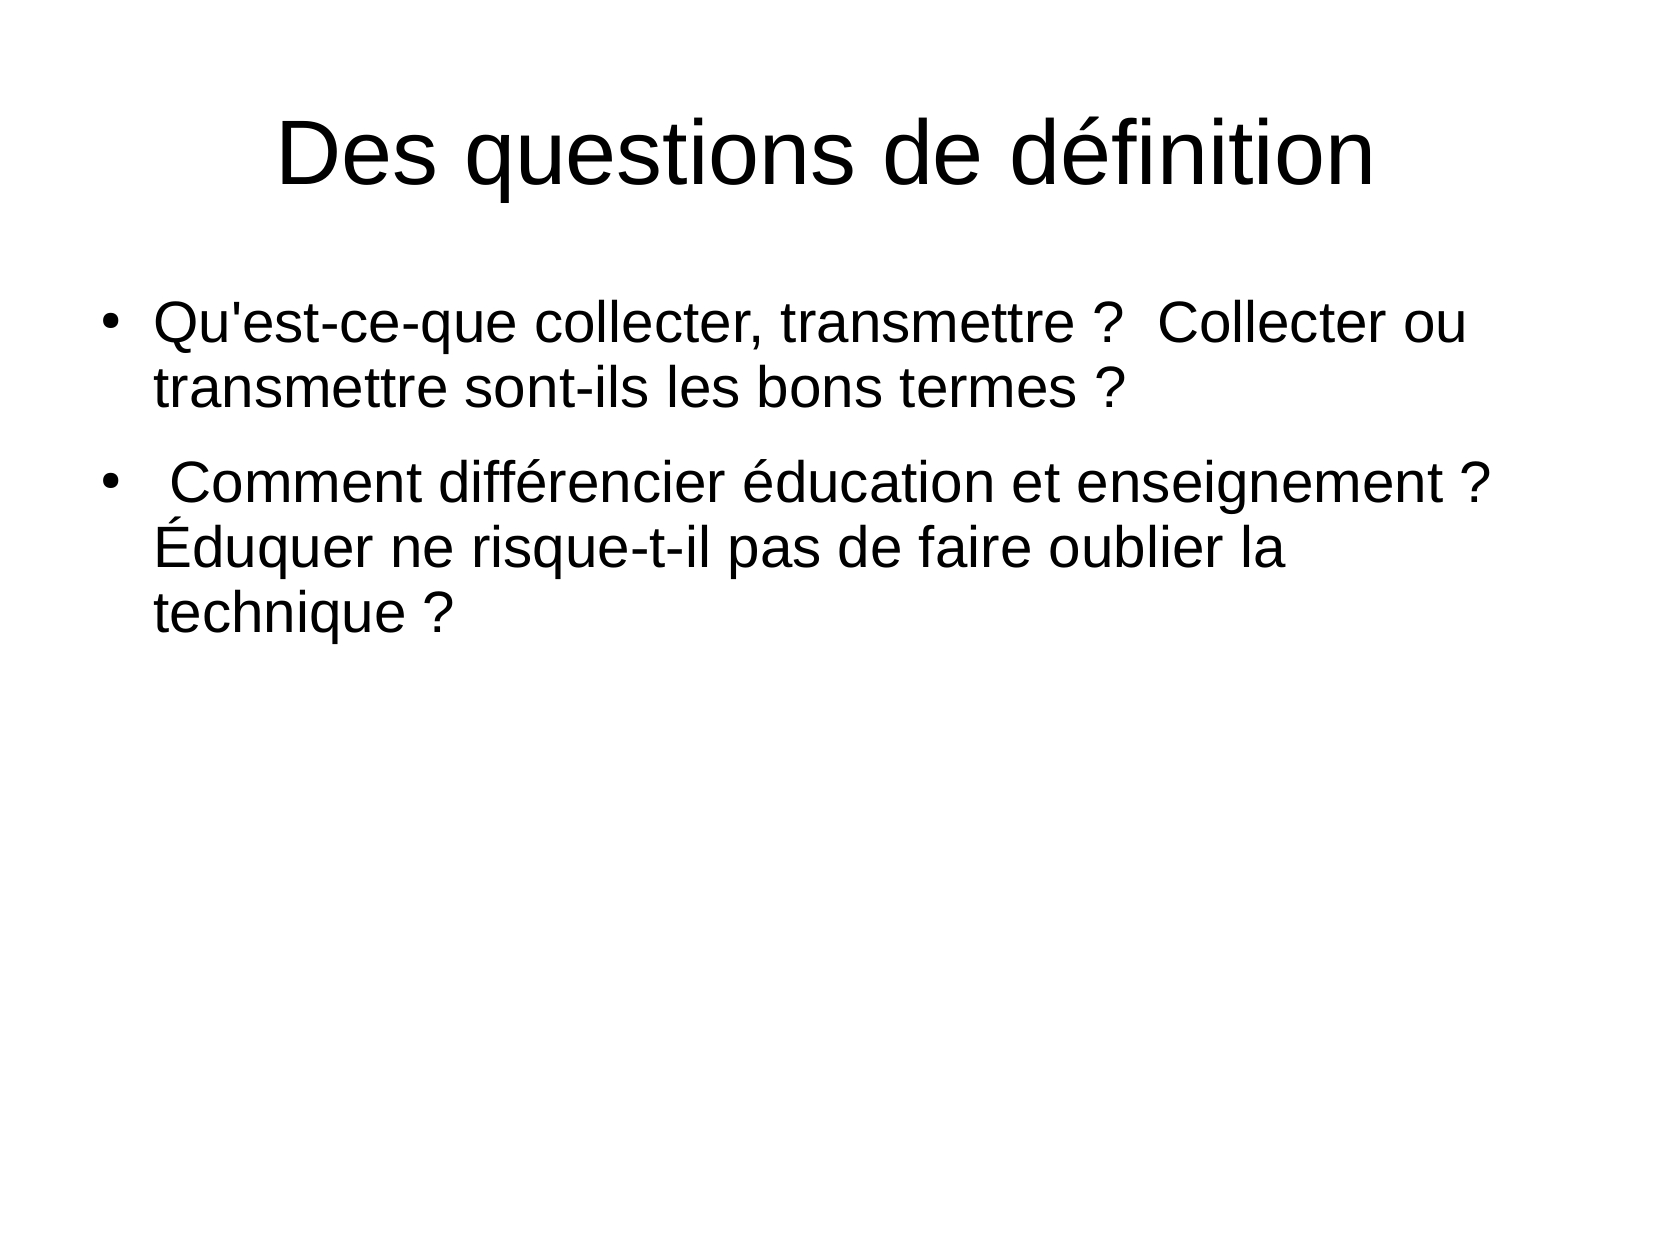

# Des questions de définition
Qu'est-ce-que collecter, transmettre ? Collecter ou transmettre sont-ils les bons termes ?
 Comment différencier éducation et enseignement ? Éduquer ne risque-t-il pas de faire oublier la technique ?